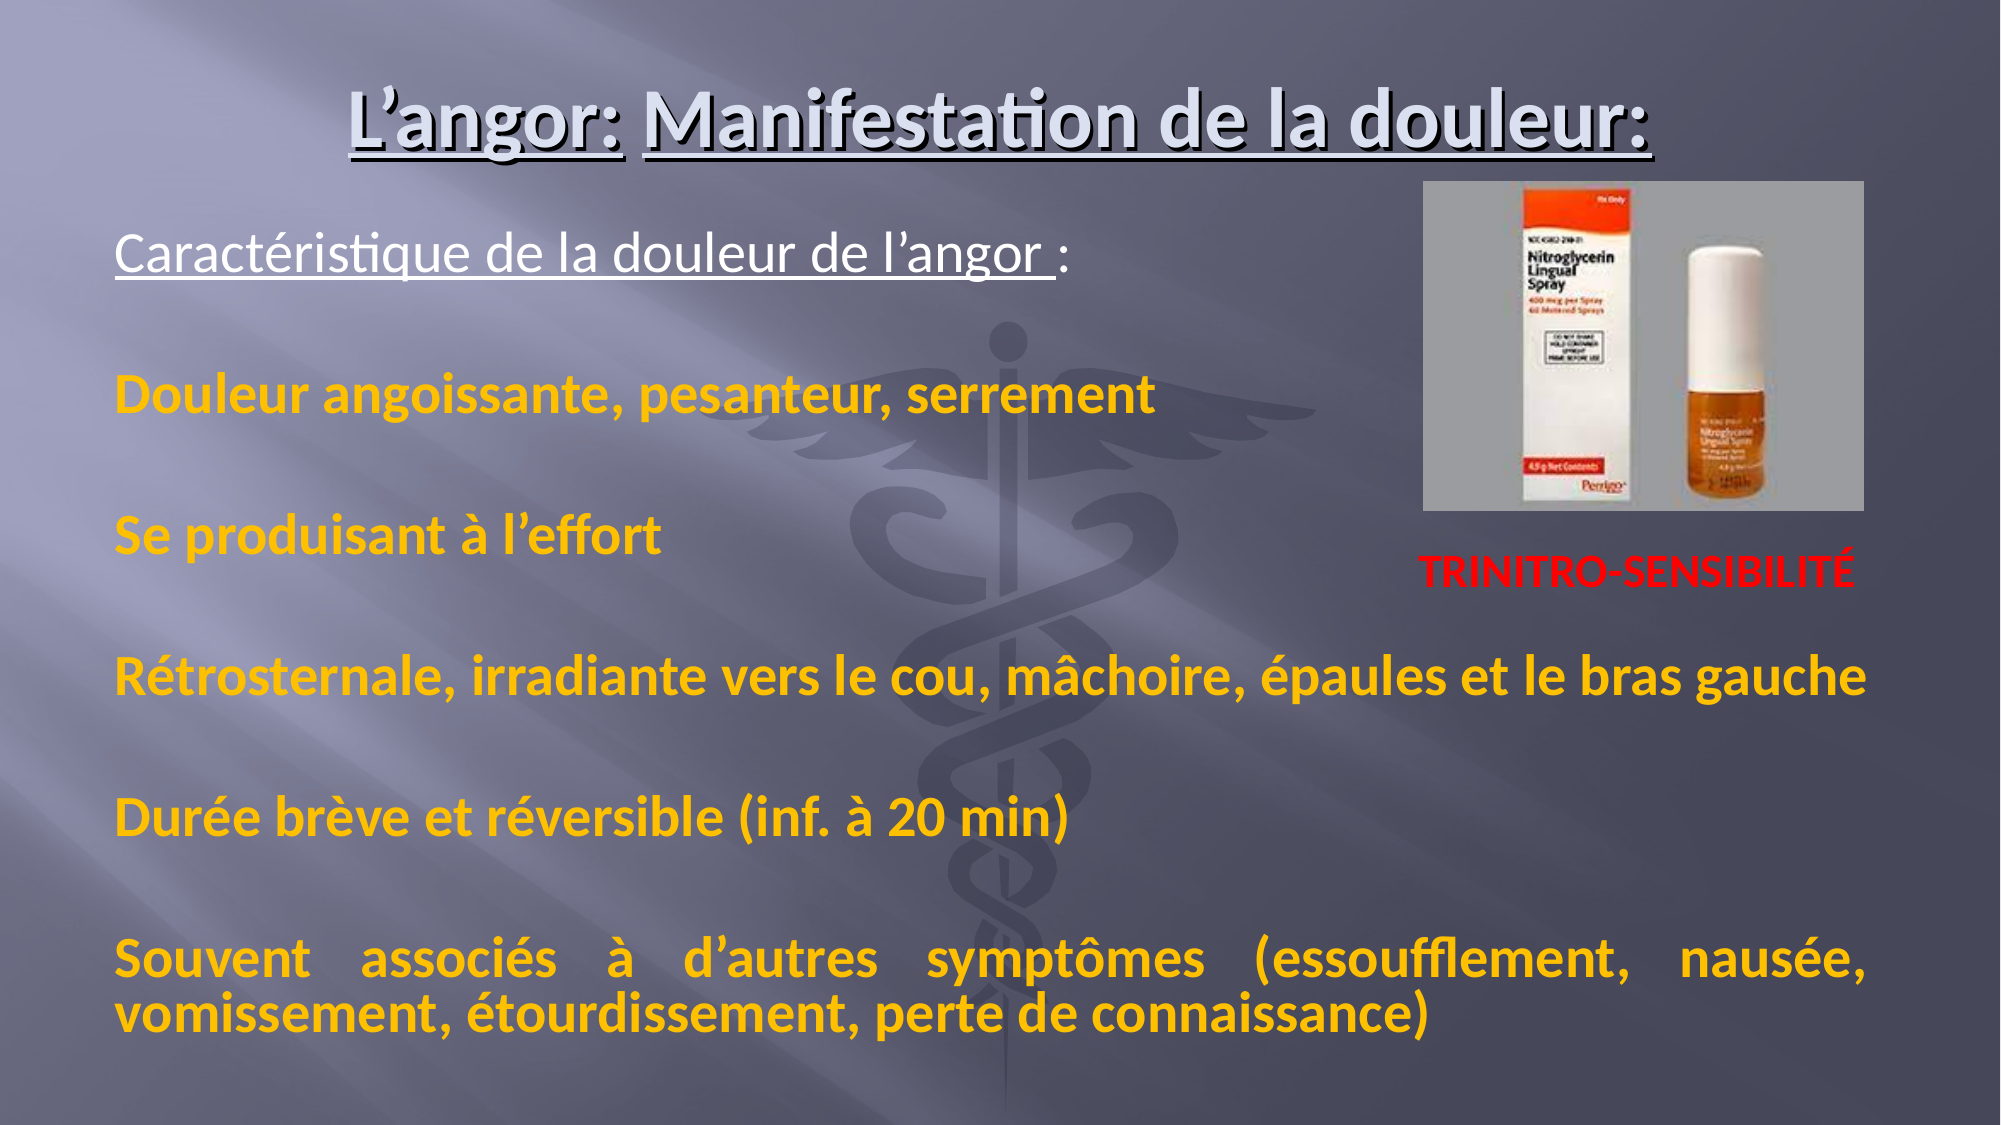

L’angor: Manifestation de la douleur:
# Caractéristique de la douleur de l’angor :
Douleur angoissante, pesanteur, serrement
Se produisant à l’effort
Rétrosternale, irradiante vers le cou, mâchoire, épaules et le bras gauche
Durée brève et réversible (inf. à 20 min)
Souvent associés à d’autres symptômes (essoufflement, nausée, vomissement, étourdissement, perte de connaissance)
TRINITRO-SENSIBILITÉ